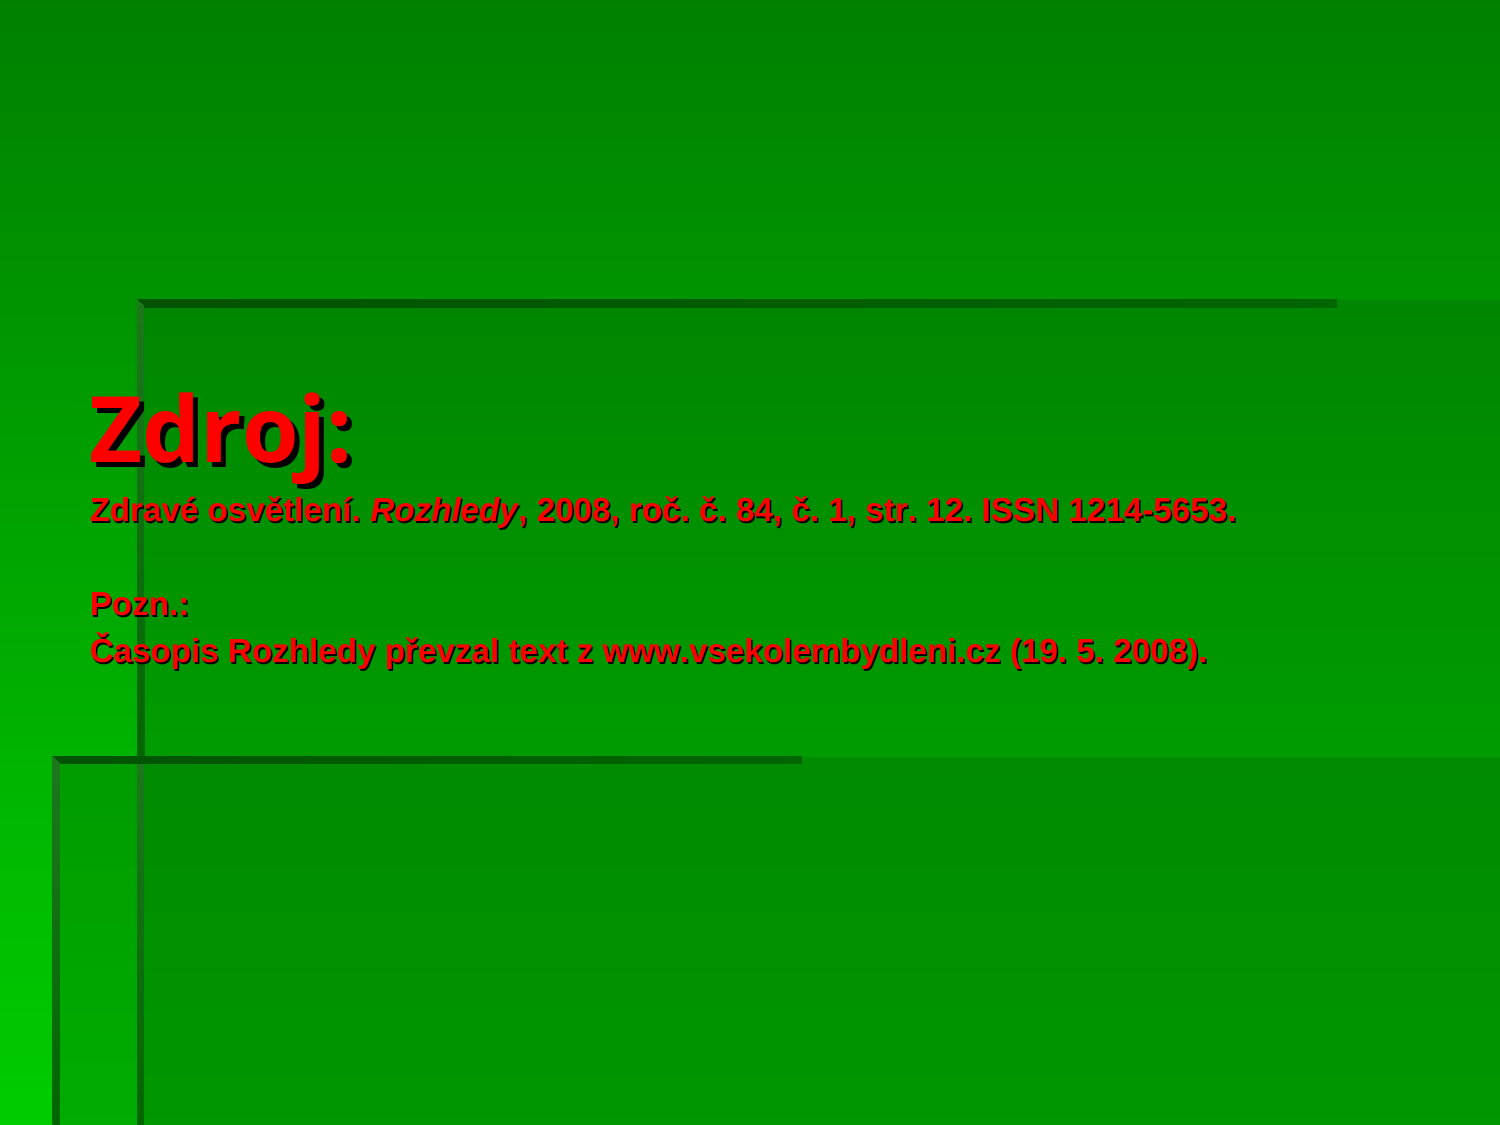

# Zdroj: Zdravé osvětlení. Rozhledy, 2008, roč. č. 84, č. 1, str. 12. ISSN 1214-5653. Pozn.: Časopis Rozhledy převzal text z www.vsekolembydleni.cz (19. 5. 2008).